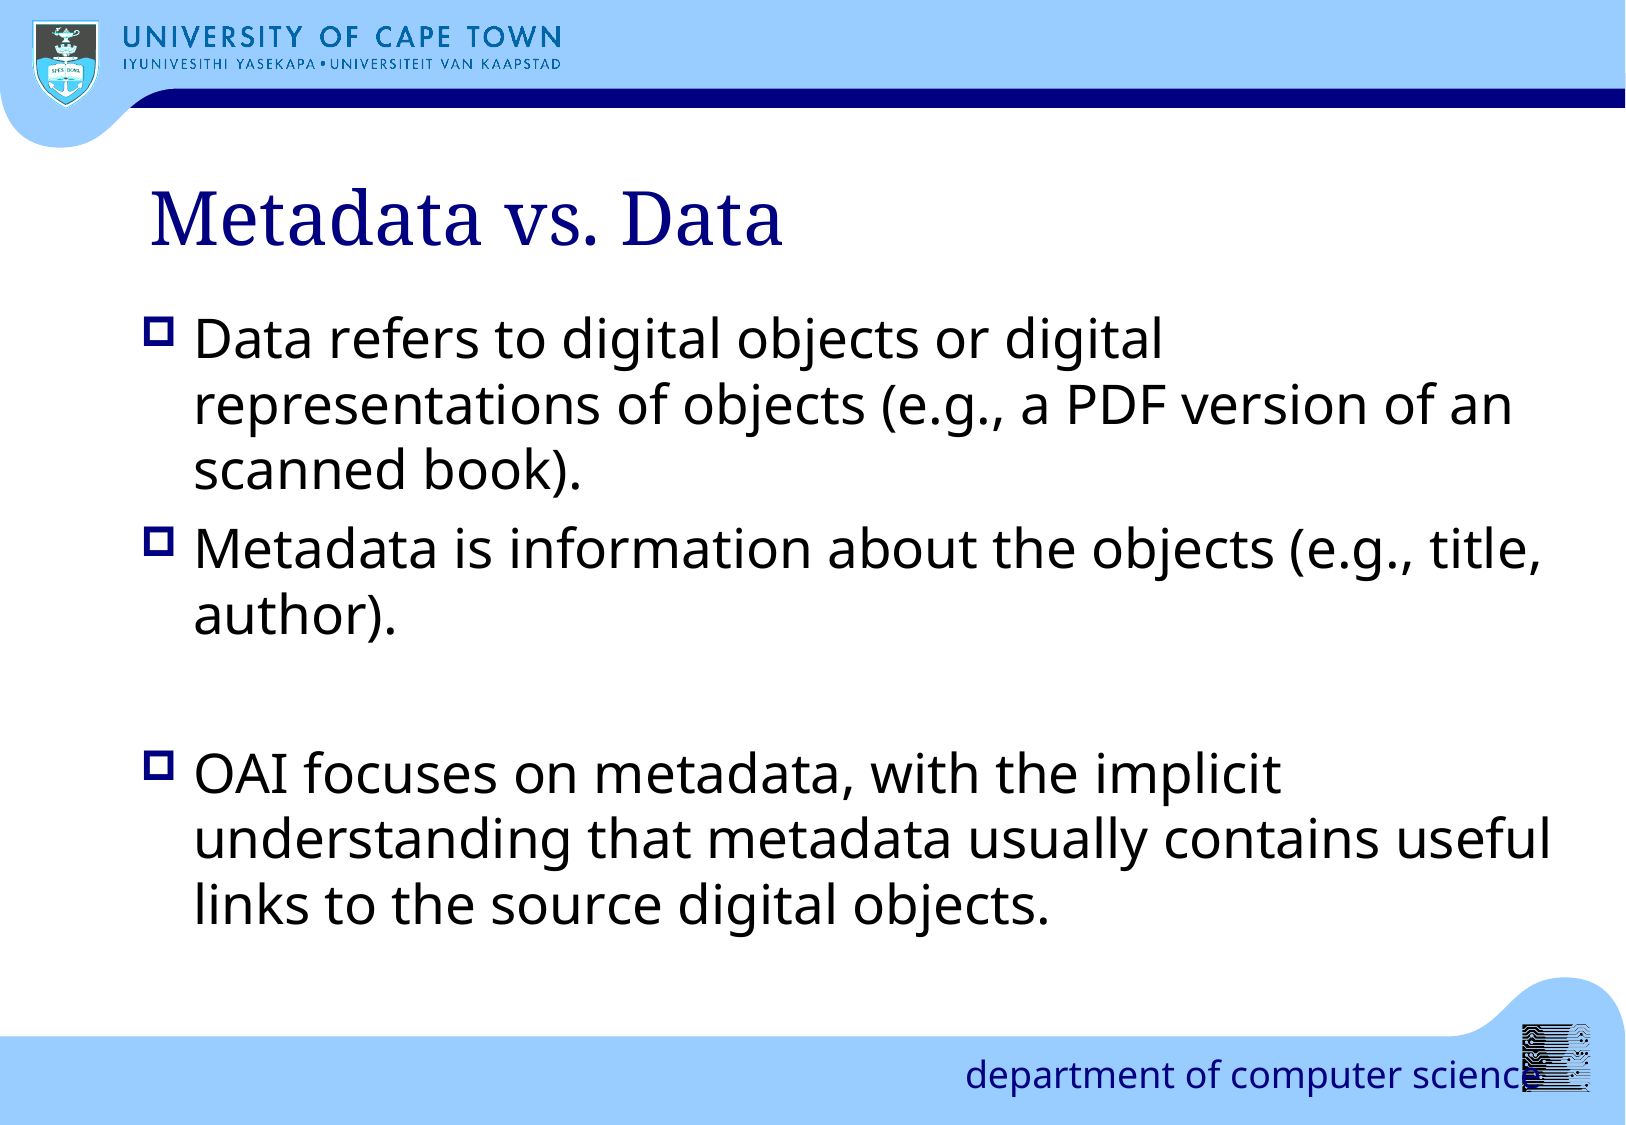

# Metadata vs. Data
Data refers to digital objects or digital representations of objects (e.g., a PDF version of an scanned book).
Metadata is information about the objects (e.g., title, author).
OAI focuses on metadata, with the implicit understanding that metadata usually contains useful links to the source digital objects.